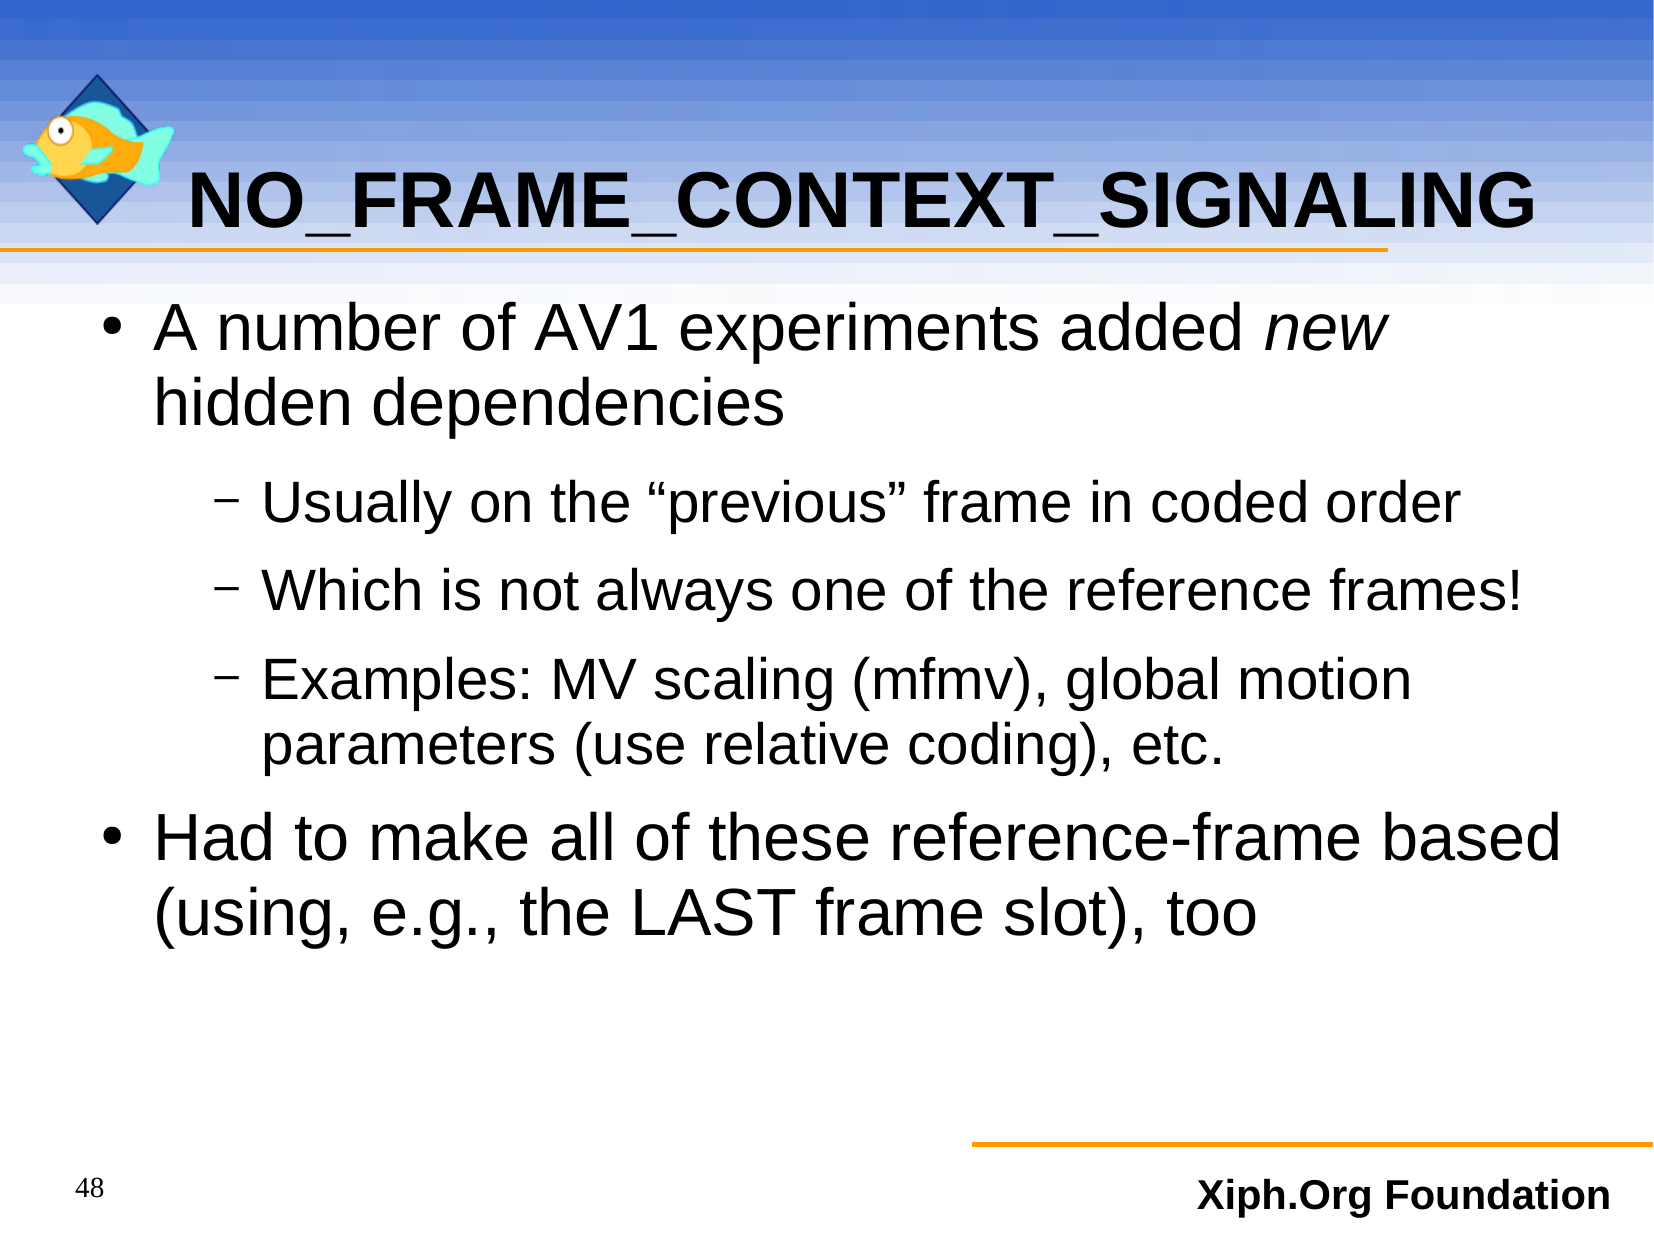

# NO_FRAME_CONTEXT_SIGNALING
A number of AV1 experiments added new hidden dependencies
Usually on the “previous” frame in coded order
Which is not always one of the reference frames!
Examples: MV scaling (mfmv), global motion parameters (use relative coding), etc.
Had to make all of these reference-frame based (using, e.g., the LAST frame slot), too
48